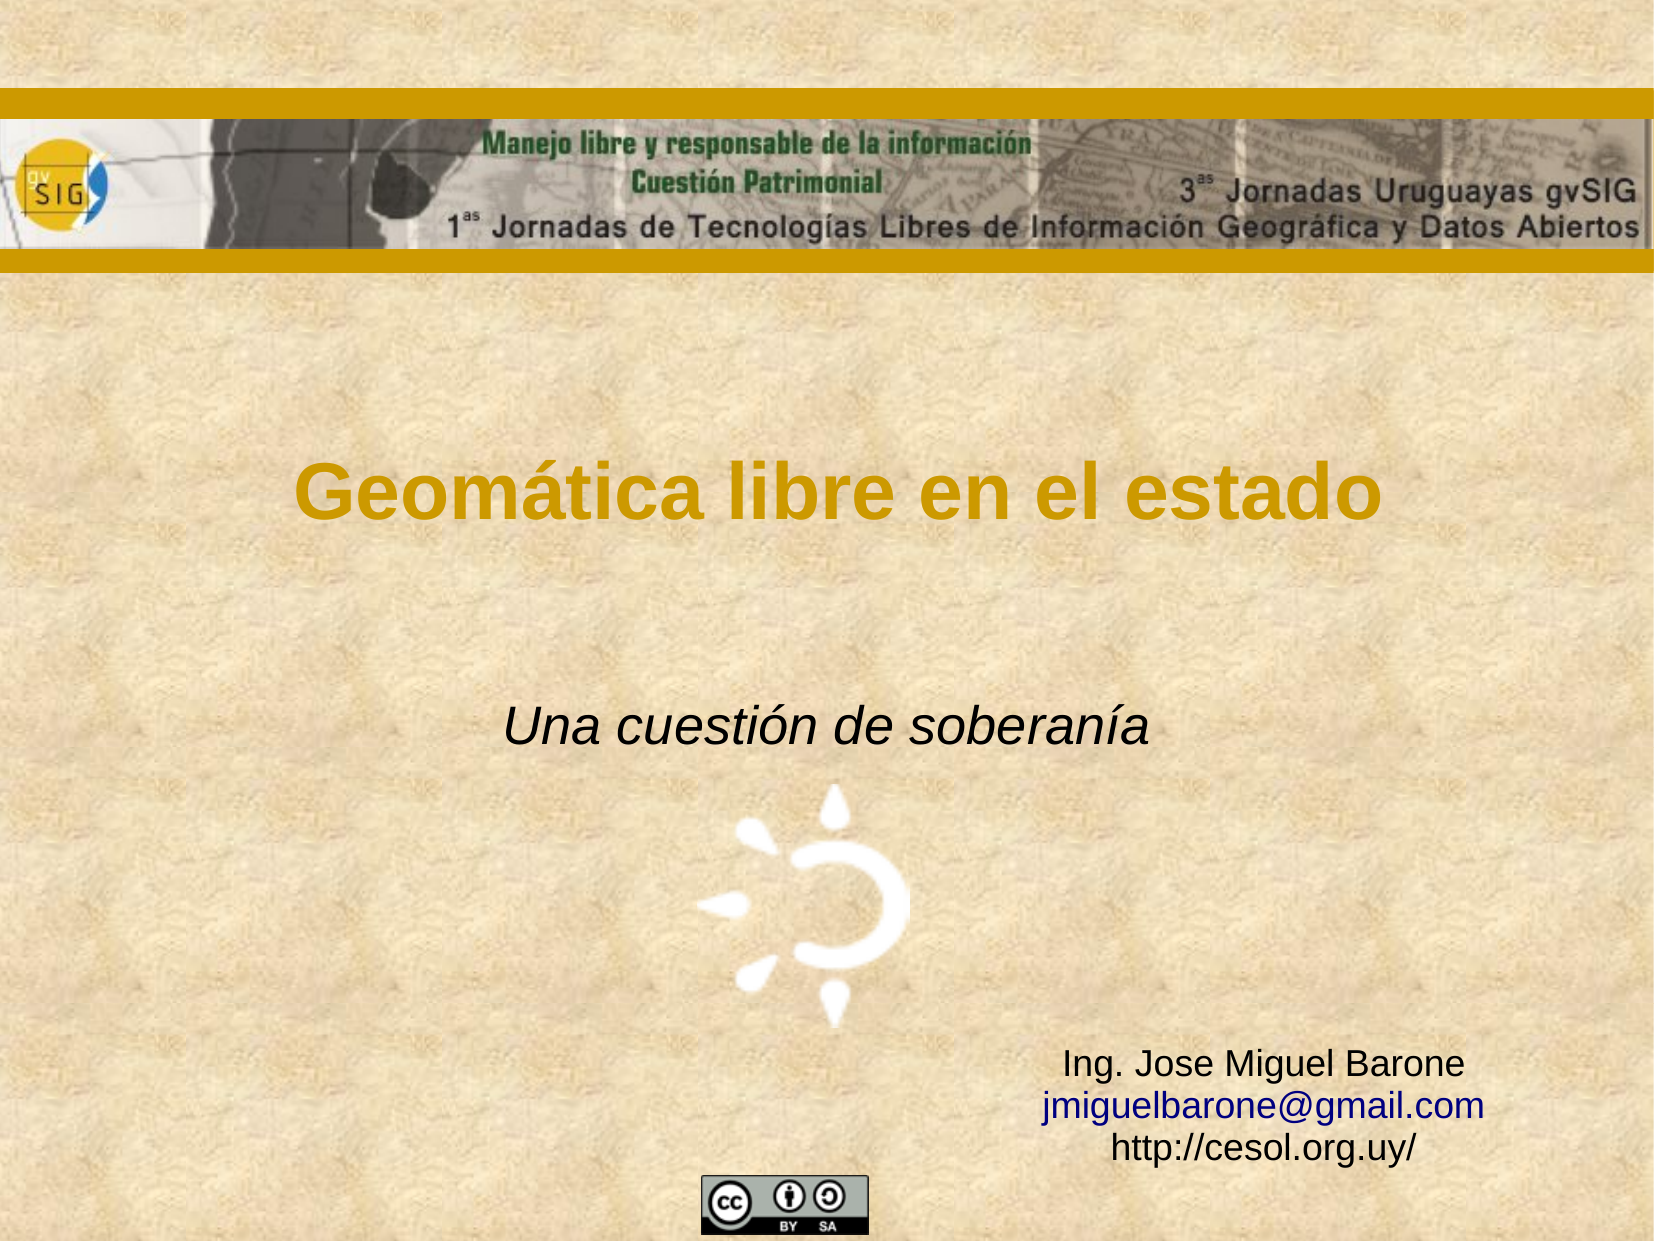

# Geomática libre en el estado
Una cuestión de soberanía
Ing. Jose Miguel Barone
jmiguelbarone@gmail.com
http://cesol.org.uy/